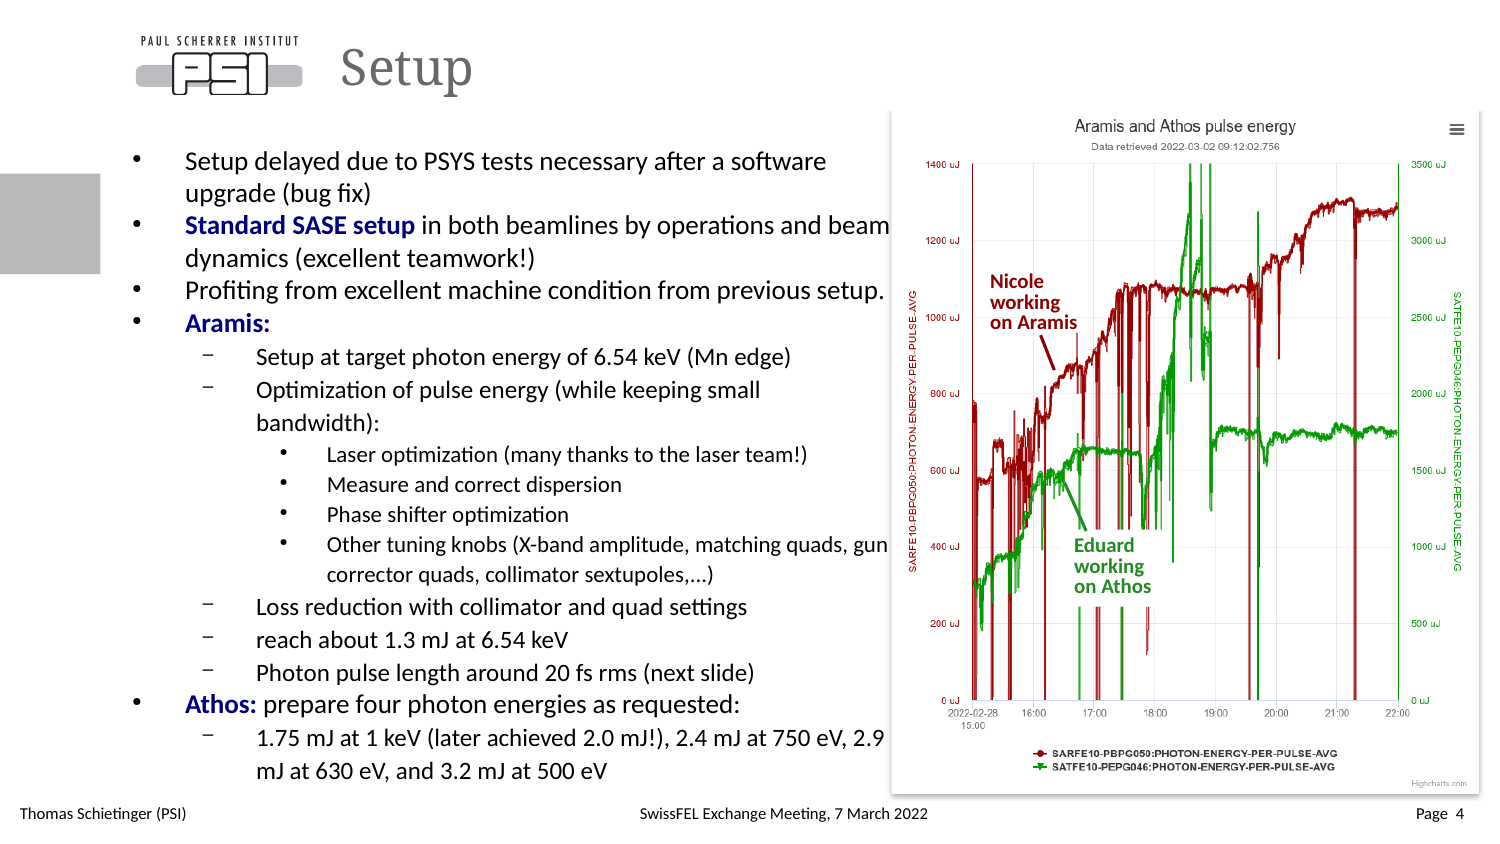

# Setup
Setup delayed due to PSYS tests necessary after a software upgrade (bug fix)
Standard SASE setup in both beamlines by operations and beam dynamics (excellent teamwork!)
Profiting from excellent machine condition from previous setup.
Aramis:
Setup at target photon energy of 6.54 keV (Mn edge)
Optimization of pulse energy (while keeping small bandwidth):
Laser optimization (many thanks to the laser team!)
Measure and correct dispersion
Phase shifter optimization
Other tuning knobs (X-band amplitude, matching quads, gun corrector quads, collimator sextupoles,...)
Loss reduction with collimator and quad settings
reach about 1.3 mJ at 6.54 keV
Photon pulse length around 20 fs rms (next slide)
Athos: prepare four photon energies as requested:
1.75 mJ at 1 keV (later achieved 2.0 mJ!), 2.4 mJ at 750 eV, 2.9 mJ at 630 eV, and 3.2 mJ at 500 eV
Nicole
working
on Aramis
Eduard
working
on Athos
Figure 1
J. Synchrotron Rad. (2016). 23, 869–873